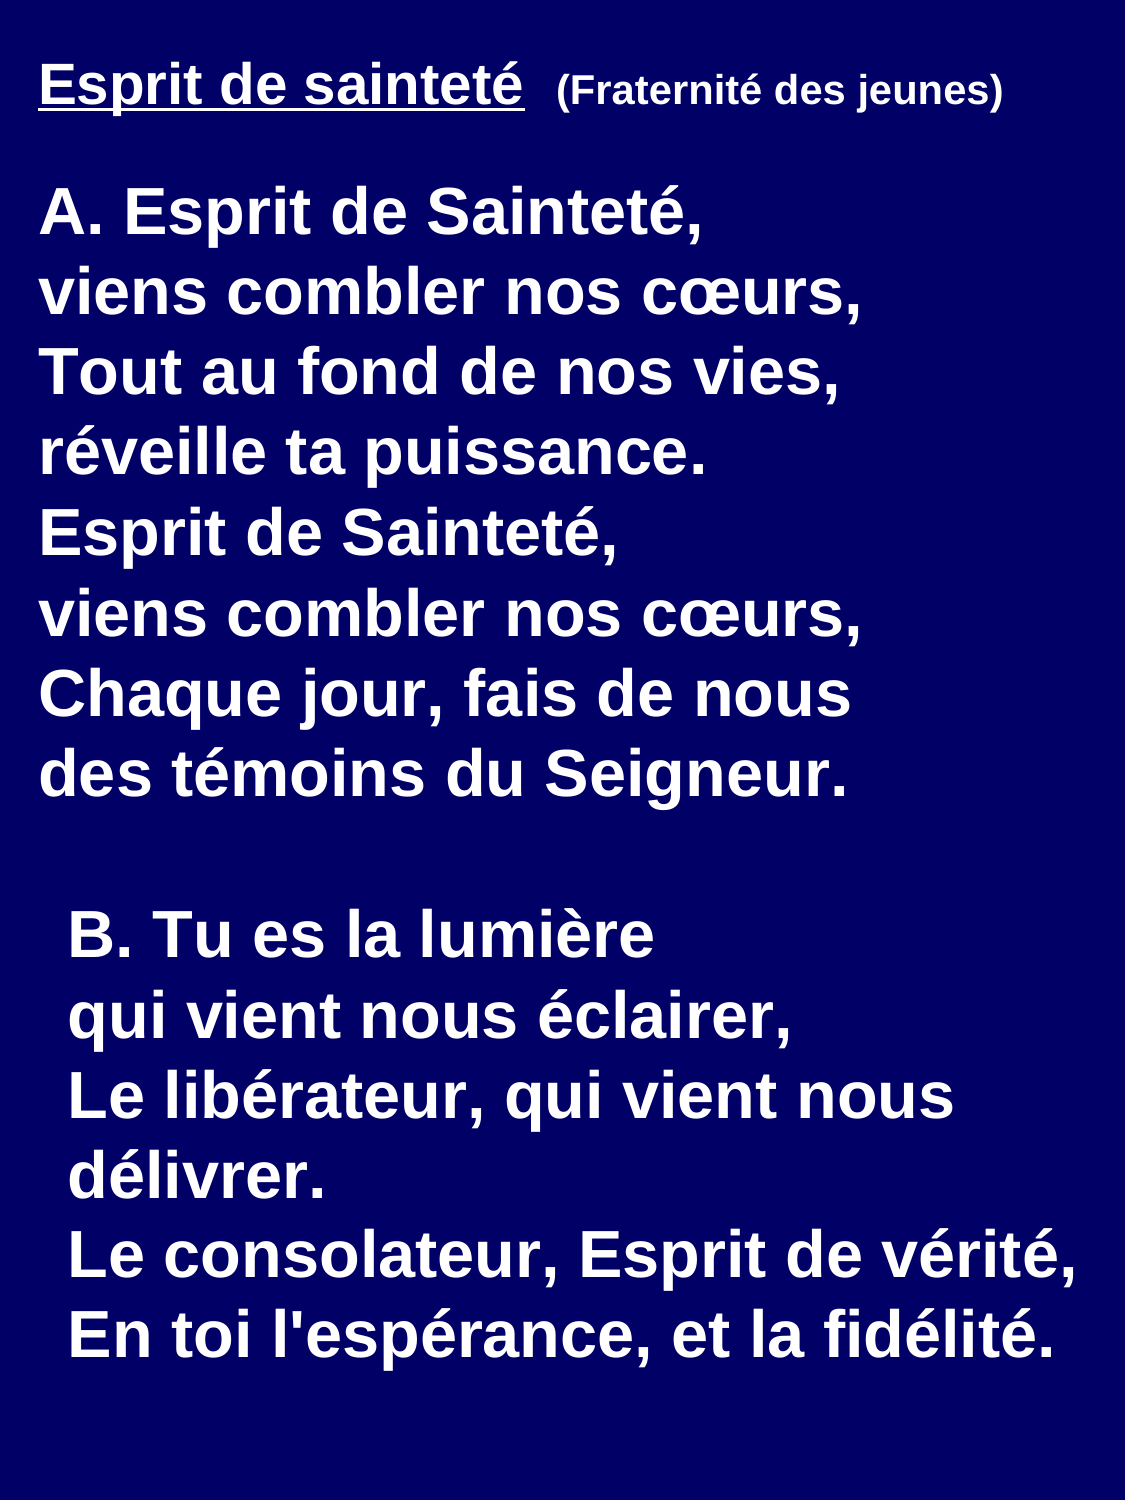

Esprit de sainteté (Fraternité des jeunes)
A. Esprit de Sainteté,
viens combler nos cœurs,
Tout au fond de nos vies,
réveille ta puissance.
Esprit de Sainteté,
viens combler nos cœurs,
Chaque jour, fais de nous
des témoins du Seigneur.
B. Tu es la lumière
qui vient nous éclairer,
Le libérateur, qui vient nous délivrer.
Le consolateur, Esprit de vérité,
En toi l'espérance, et la fidélité.